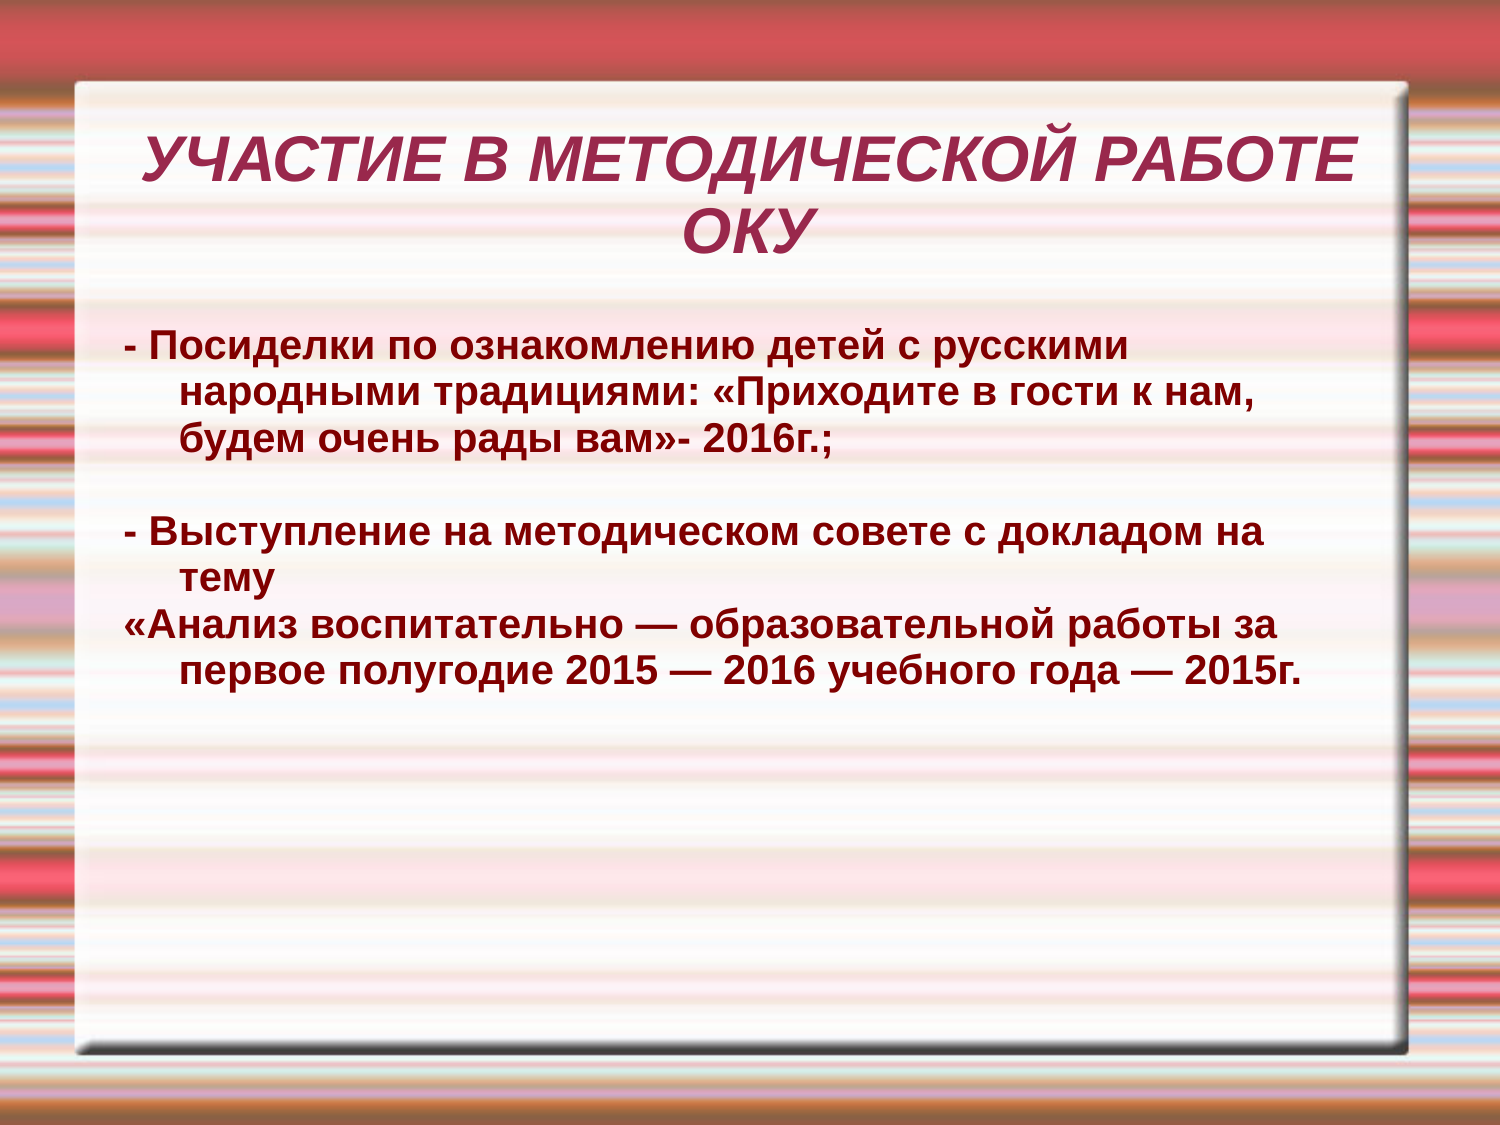

# УЧАСТИЕ В МЕТОДИЧЕСКОЙ РАБОТЕ ОКУ
- Посиделки по ознакомлению детей с русскими народными традициями: «Приходите в гости к нам, будем очень рады вам»- 2016г.;
- Выступление на методическом совете с докладом на тему
«Анализ воспитательно — образовательной работы за первое полугодие 2015 — 2016 учебного года — 2015г.